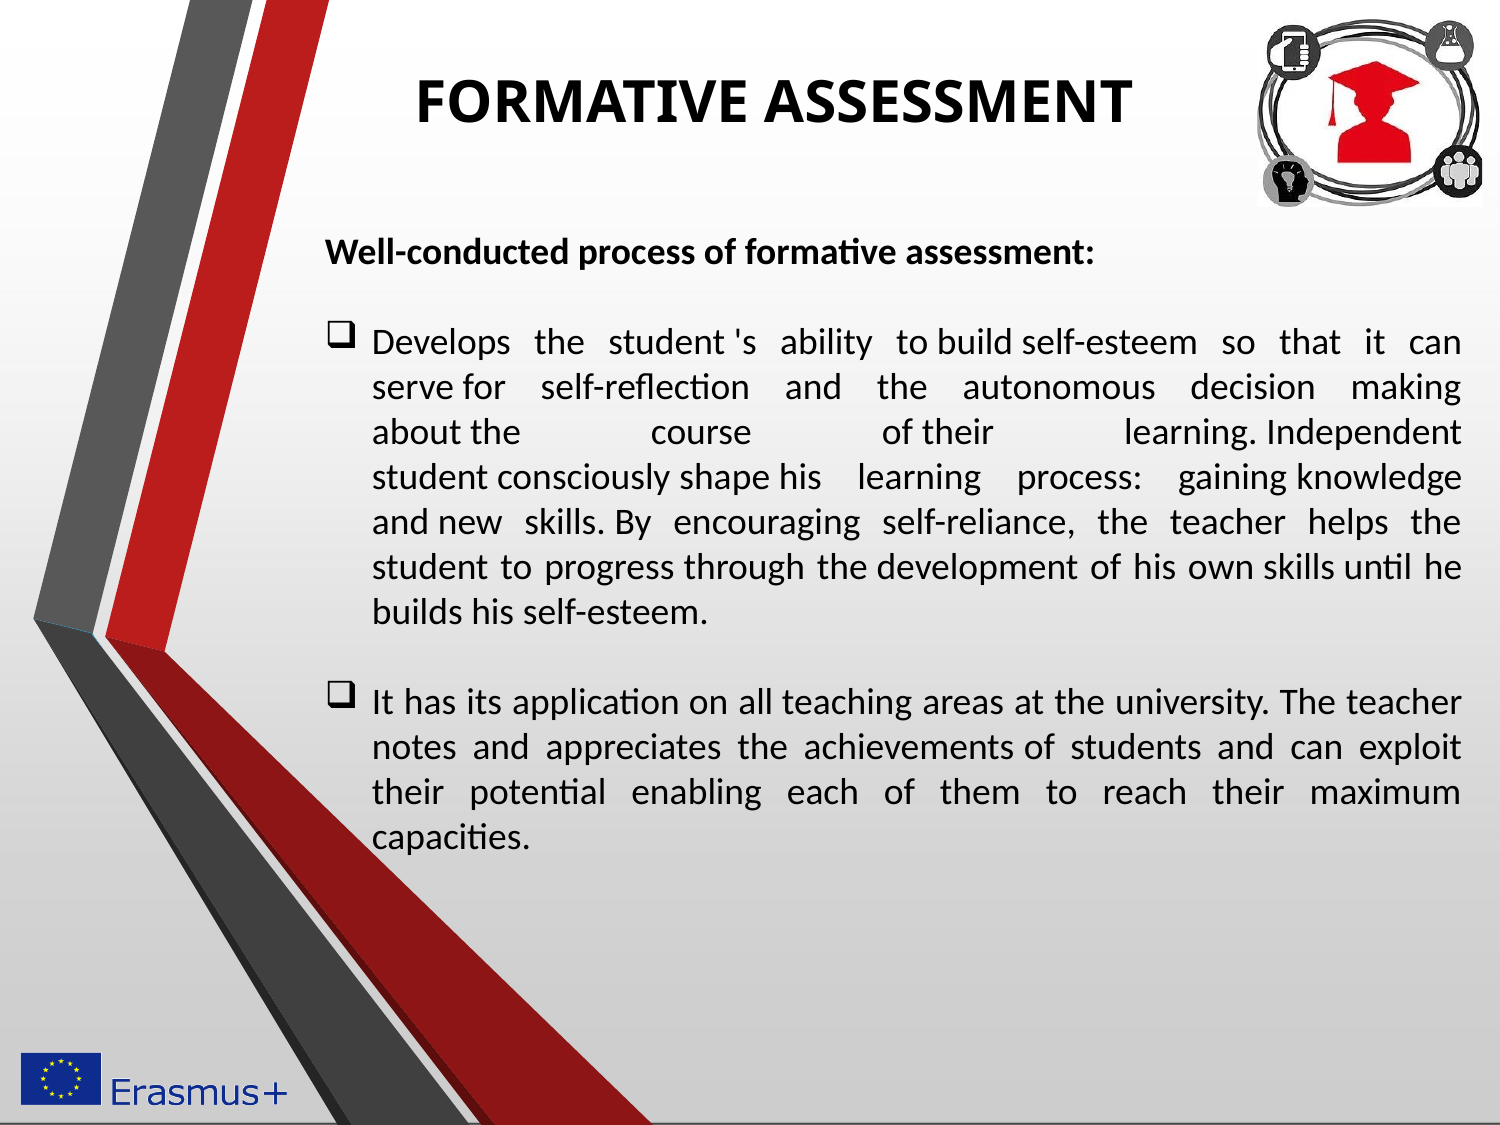

# FORMATIVE ASSESSMENT
Well-conducted process of formative assessment:
Develops the student 's ability to build self-esteem so that it can serve for self-reflection and the autonomous decision making about the course of their learning. Independent student consciously shape his learning process: gaining knowledge and new skills. By encouraging self-reliance, the teacher helps the student to progress through the development of his own skills until he builds his self-esteem.
It has its application on all teaching areas at the university. The teacher notes and appreciates the achievements of students and can exploit their potential enabling each of them to reach their maximum capacities.